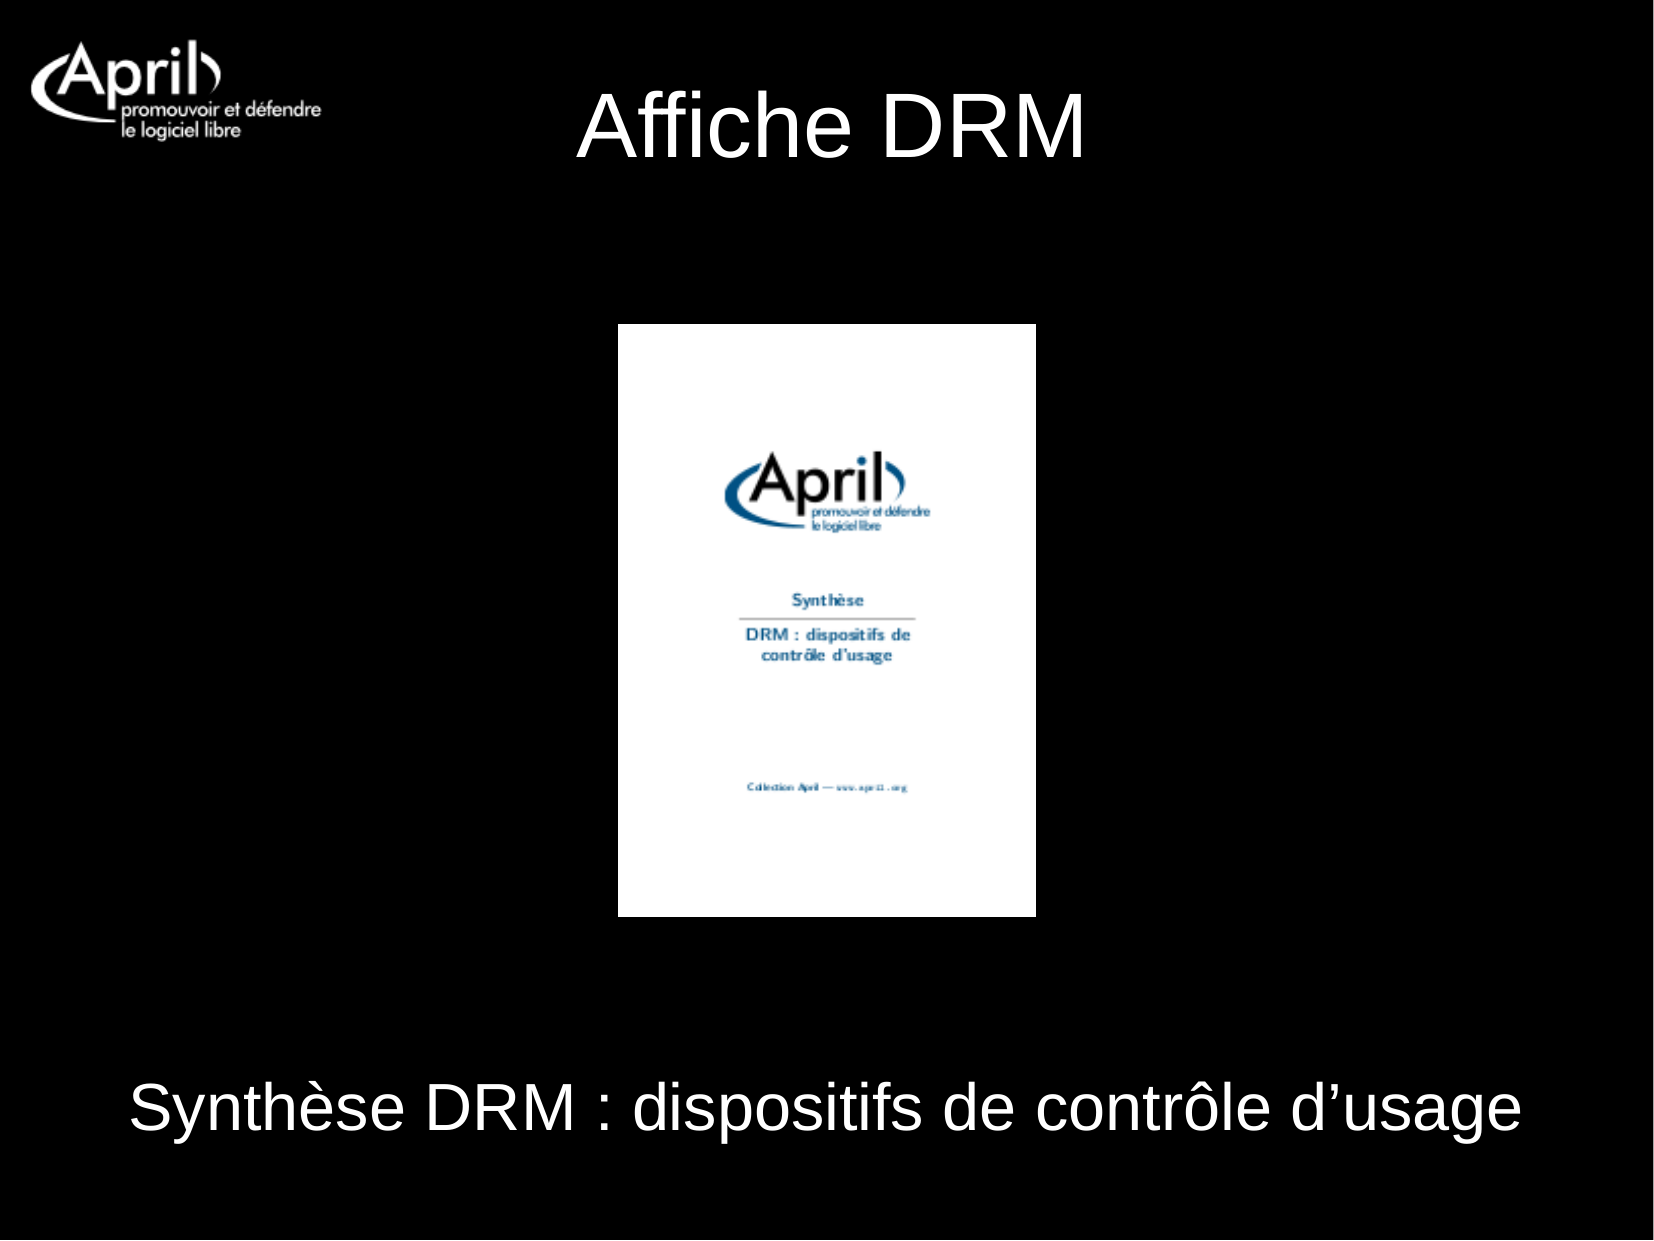

Affiche DRM
# Synthèse DRM : dispositifs de contrôle d’usage